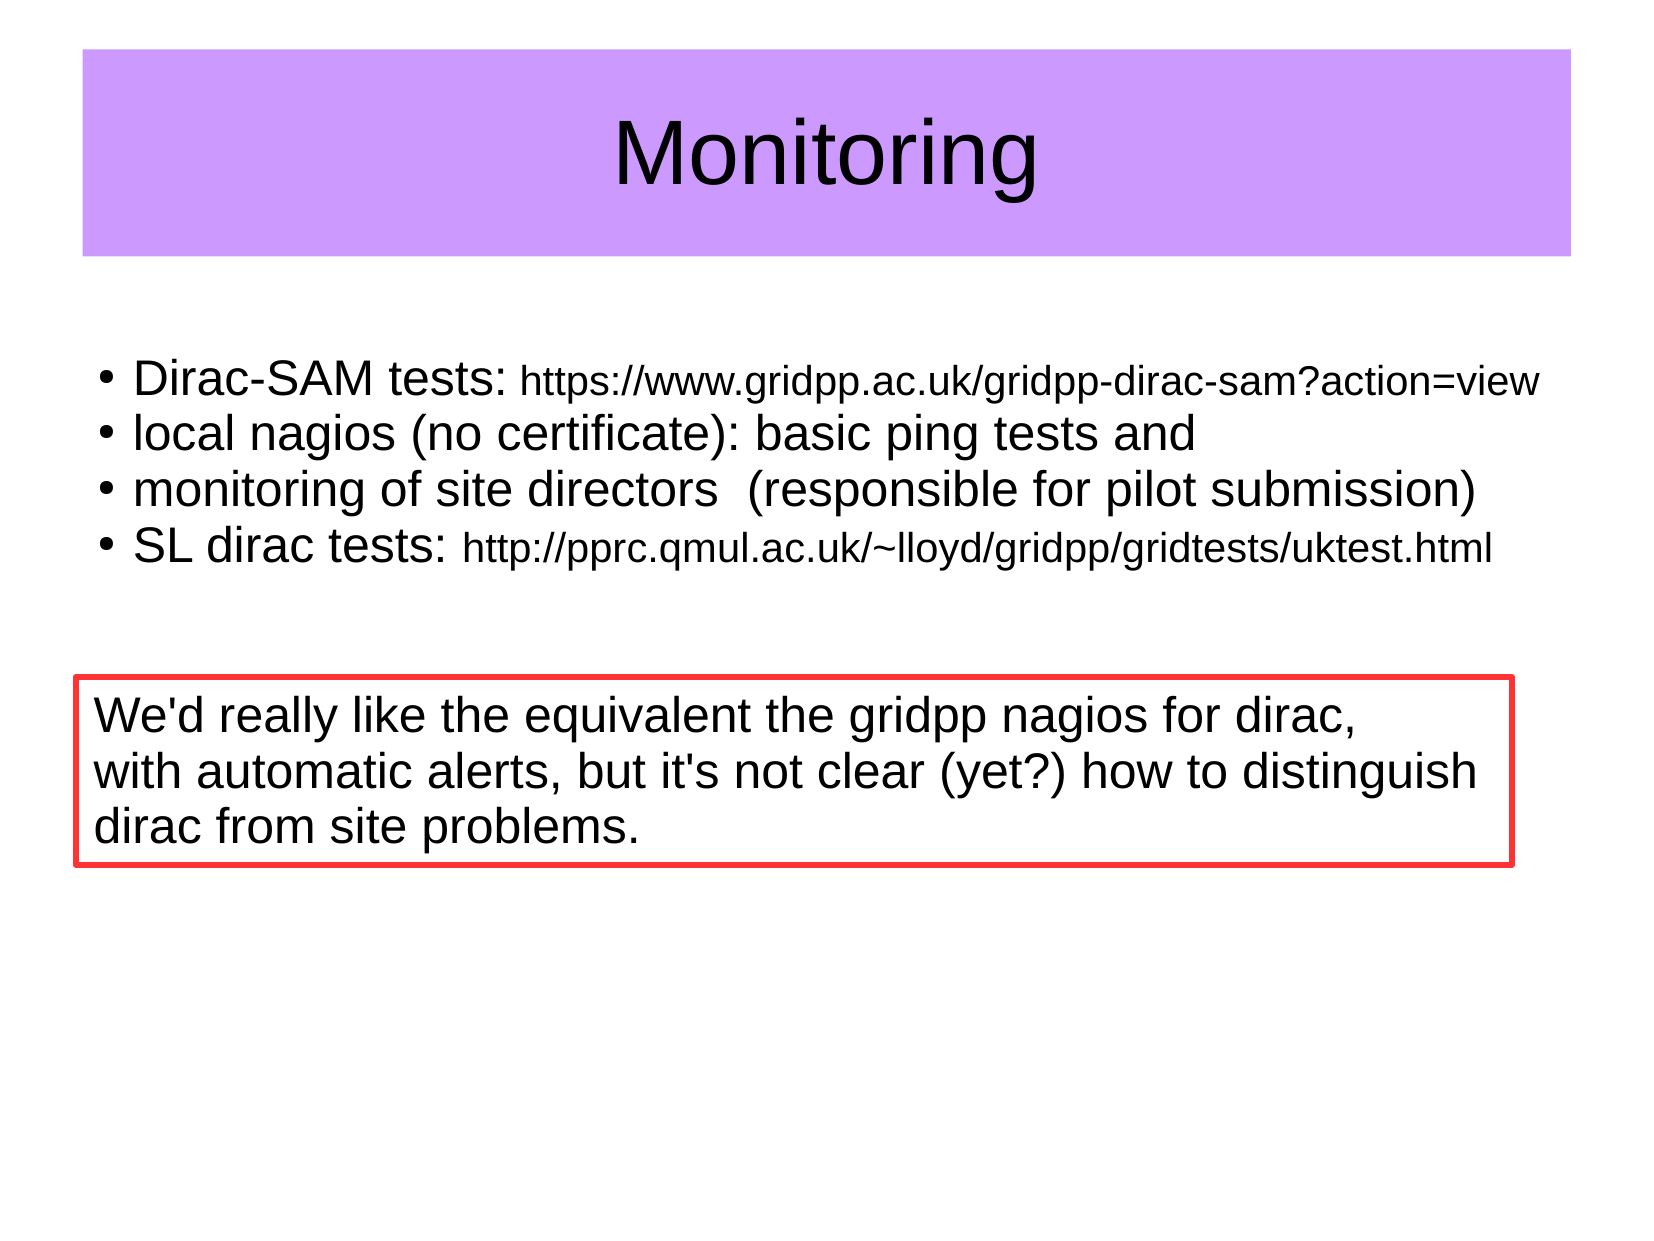

# Monitoring
Dirac-SAM tests: https://www.gridpp.ac.uk/gridpp-dirac-sam?action=view
local nagios (no certificate): basic ping tests and
monitoring of site directors (responsible for pilot submission)
SL dirac tests: http://pprc.qmul.ac.uk/~lloyd/gridpp/gridtests/uktest.html
We'd really like the equivalent the gridpp nagios for dirac,
with automatic alerts, but it's not clear (yet?) how to distinguish
dirac from site problems.